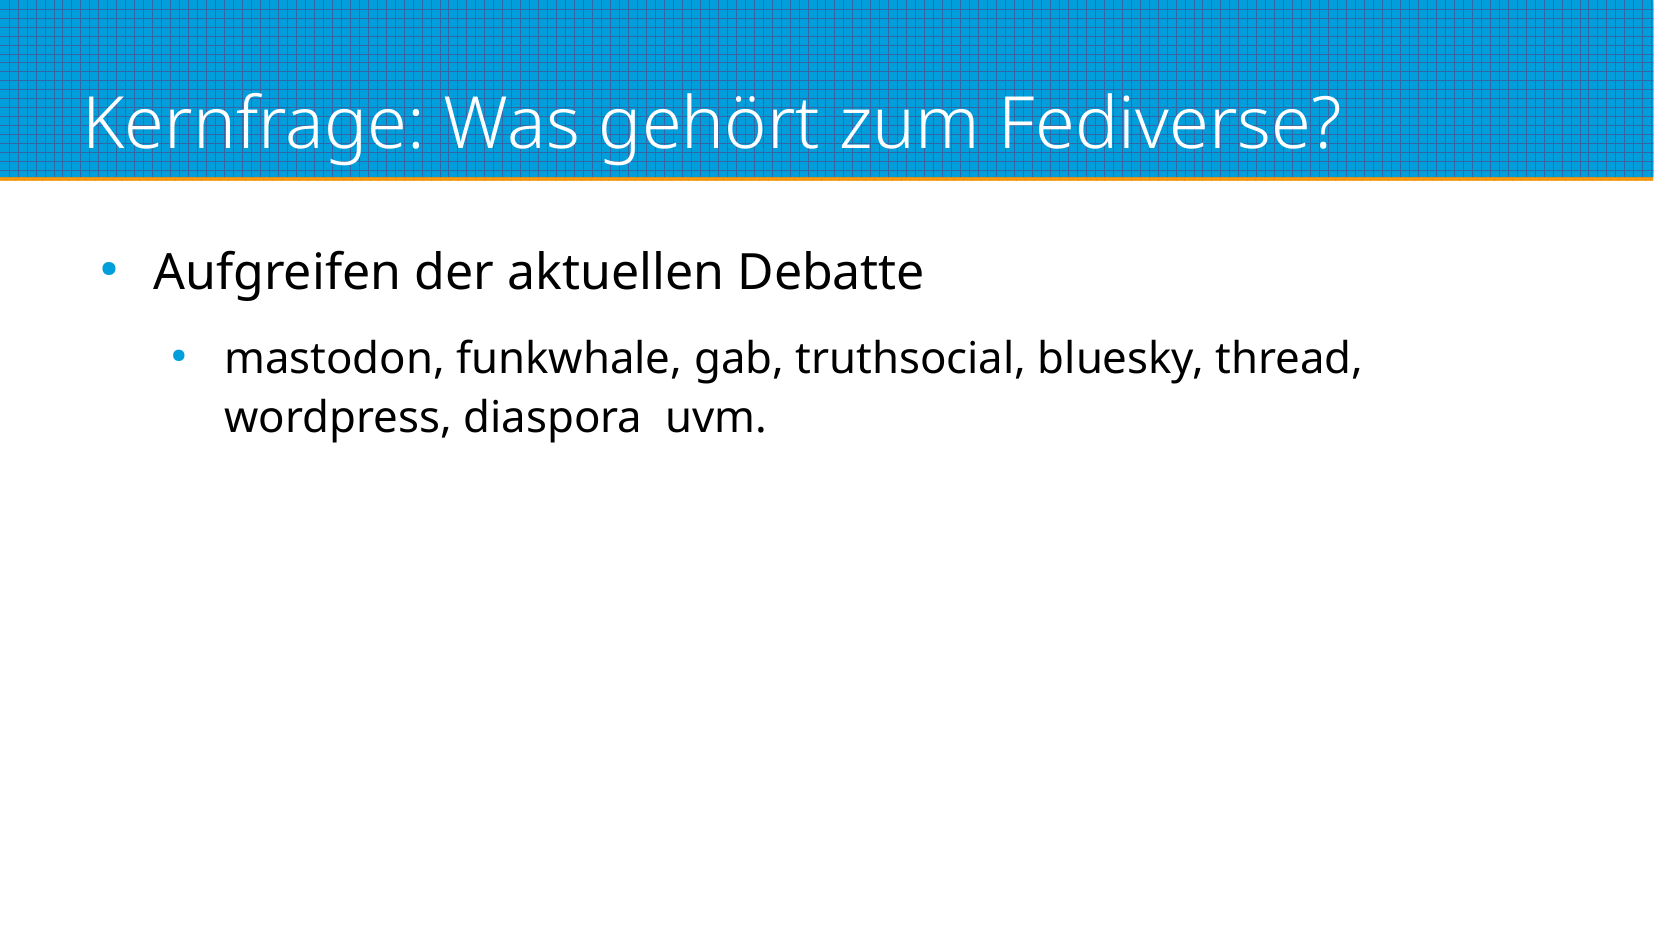

# Kernfrage: Was gehört zum Fediverse?
Aufgreifen der aktuellen Debatte
mastodon, funkwhale, gab, truthsocial, bluesky, thread, wordpress, diaspora uvm.